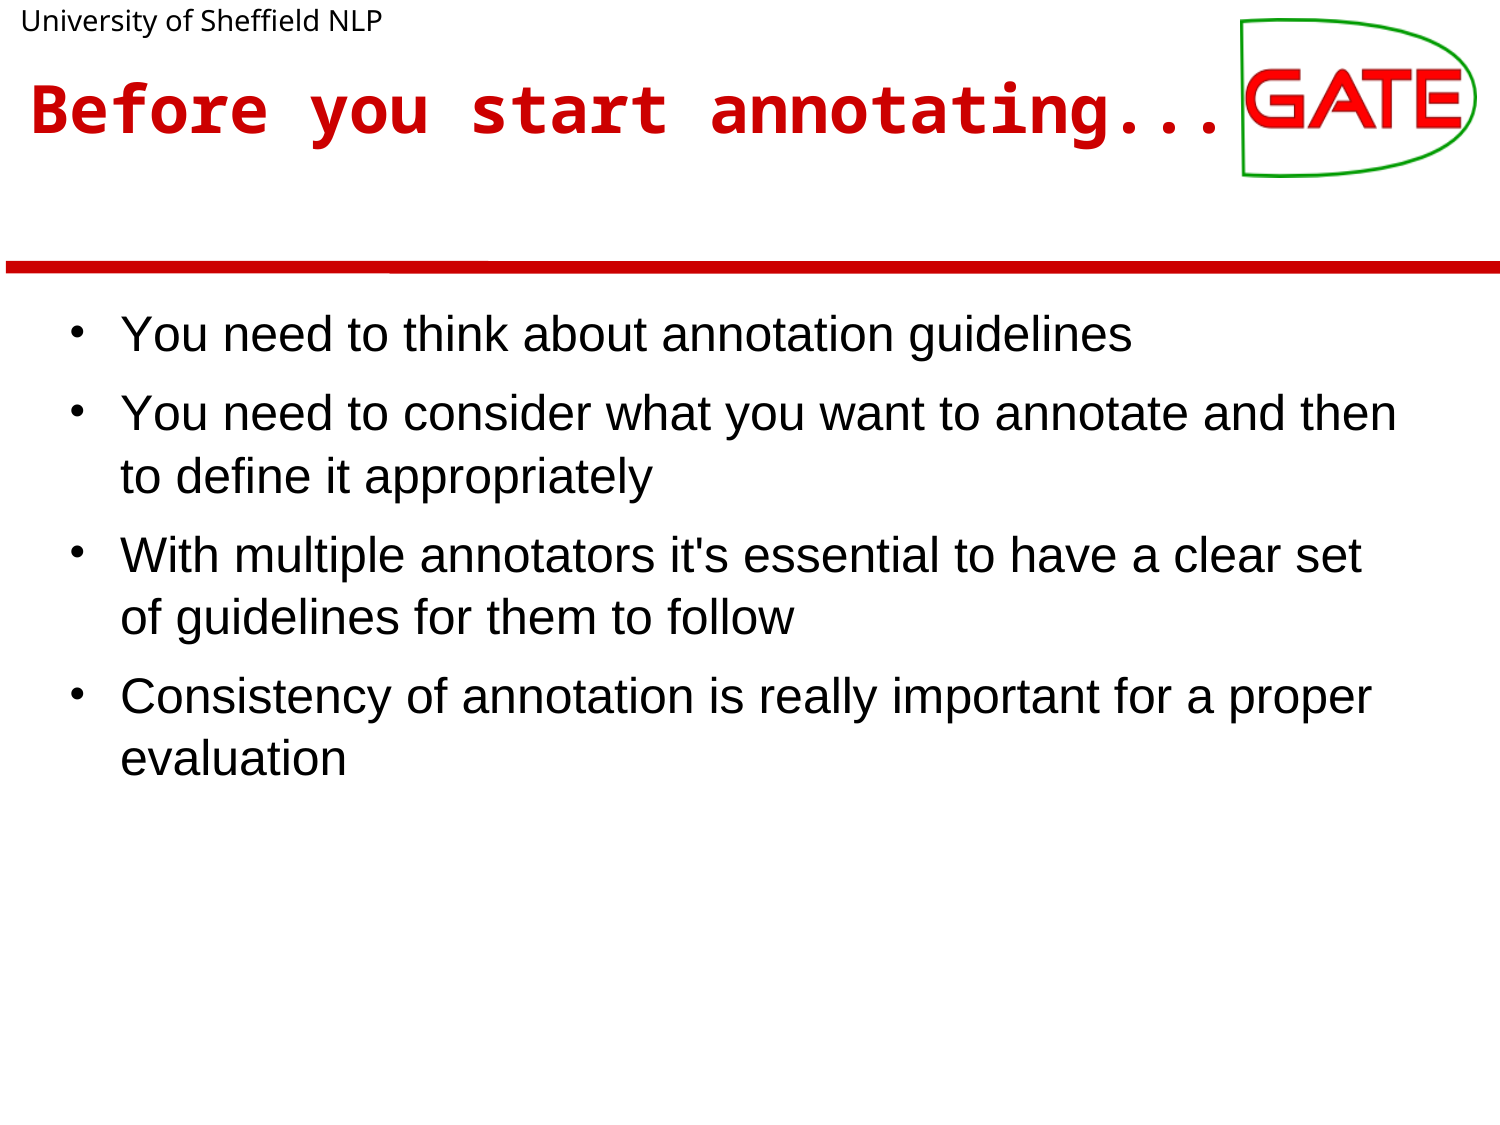

# Before you start annotating...
You need to think about annotation guidelines
You need to consider what you want to annotate and then to define it appropriately
With multiple annotators it's essential to have a clear set of guidelines for them to follow
Consistency of annotation is really important for a proper evaluation